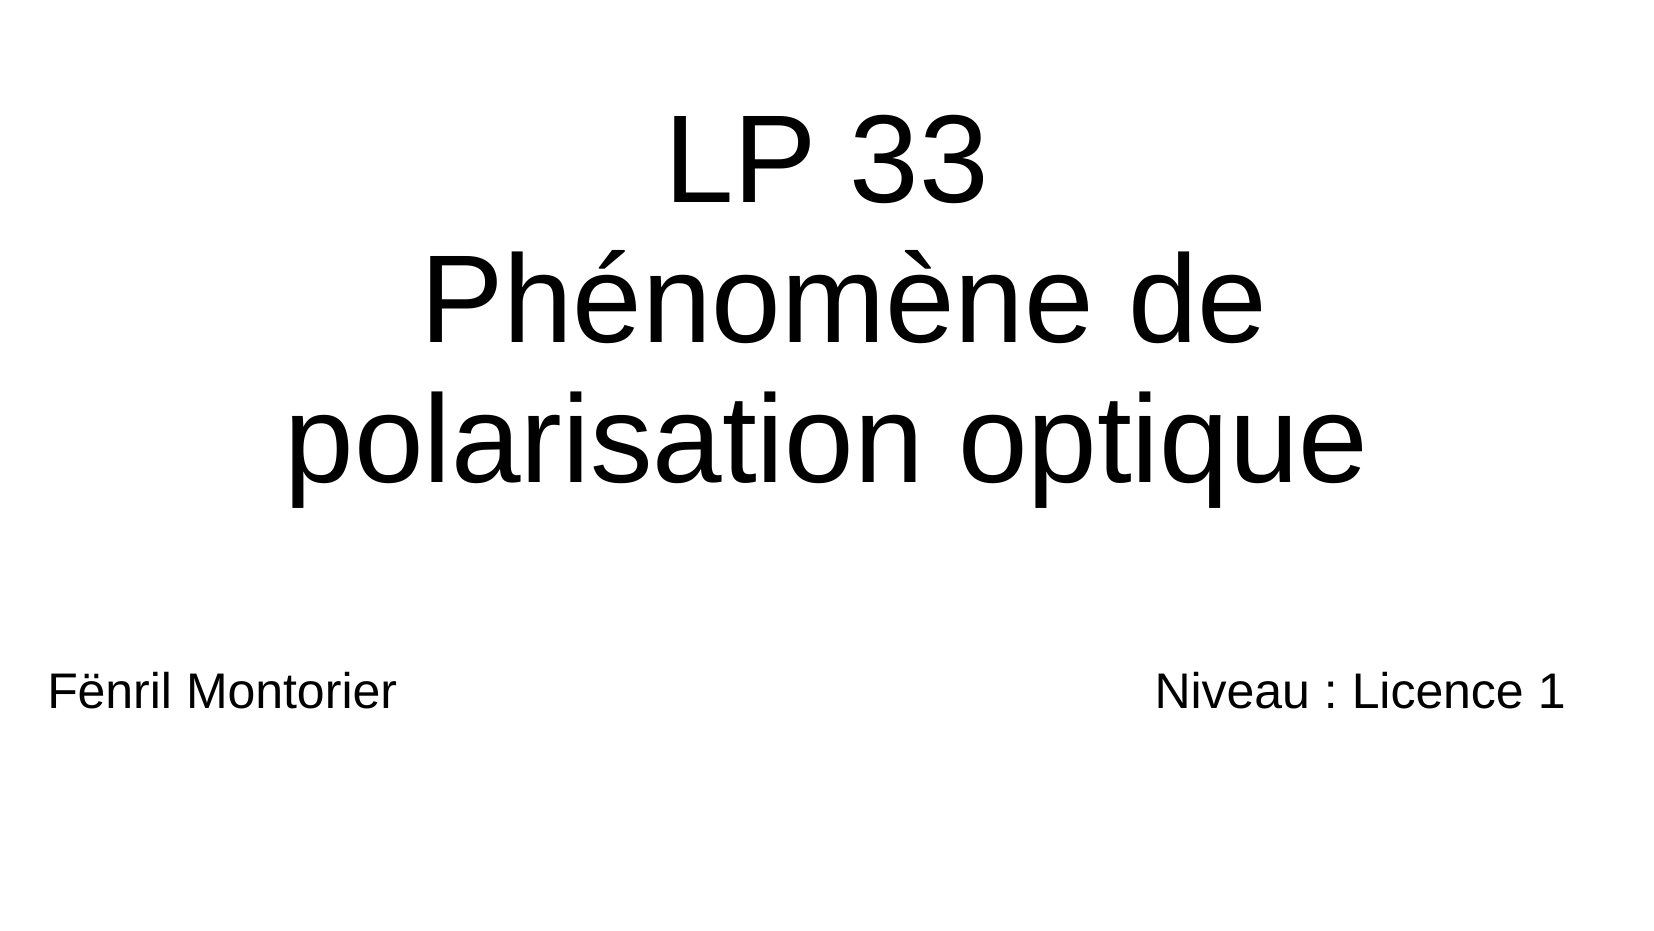

# LP 33 Phénomène de polarisation optique
Fënril Montorier											Niveau : Licence 1